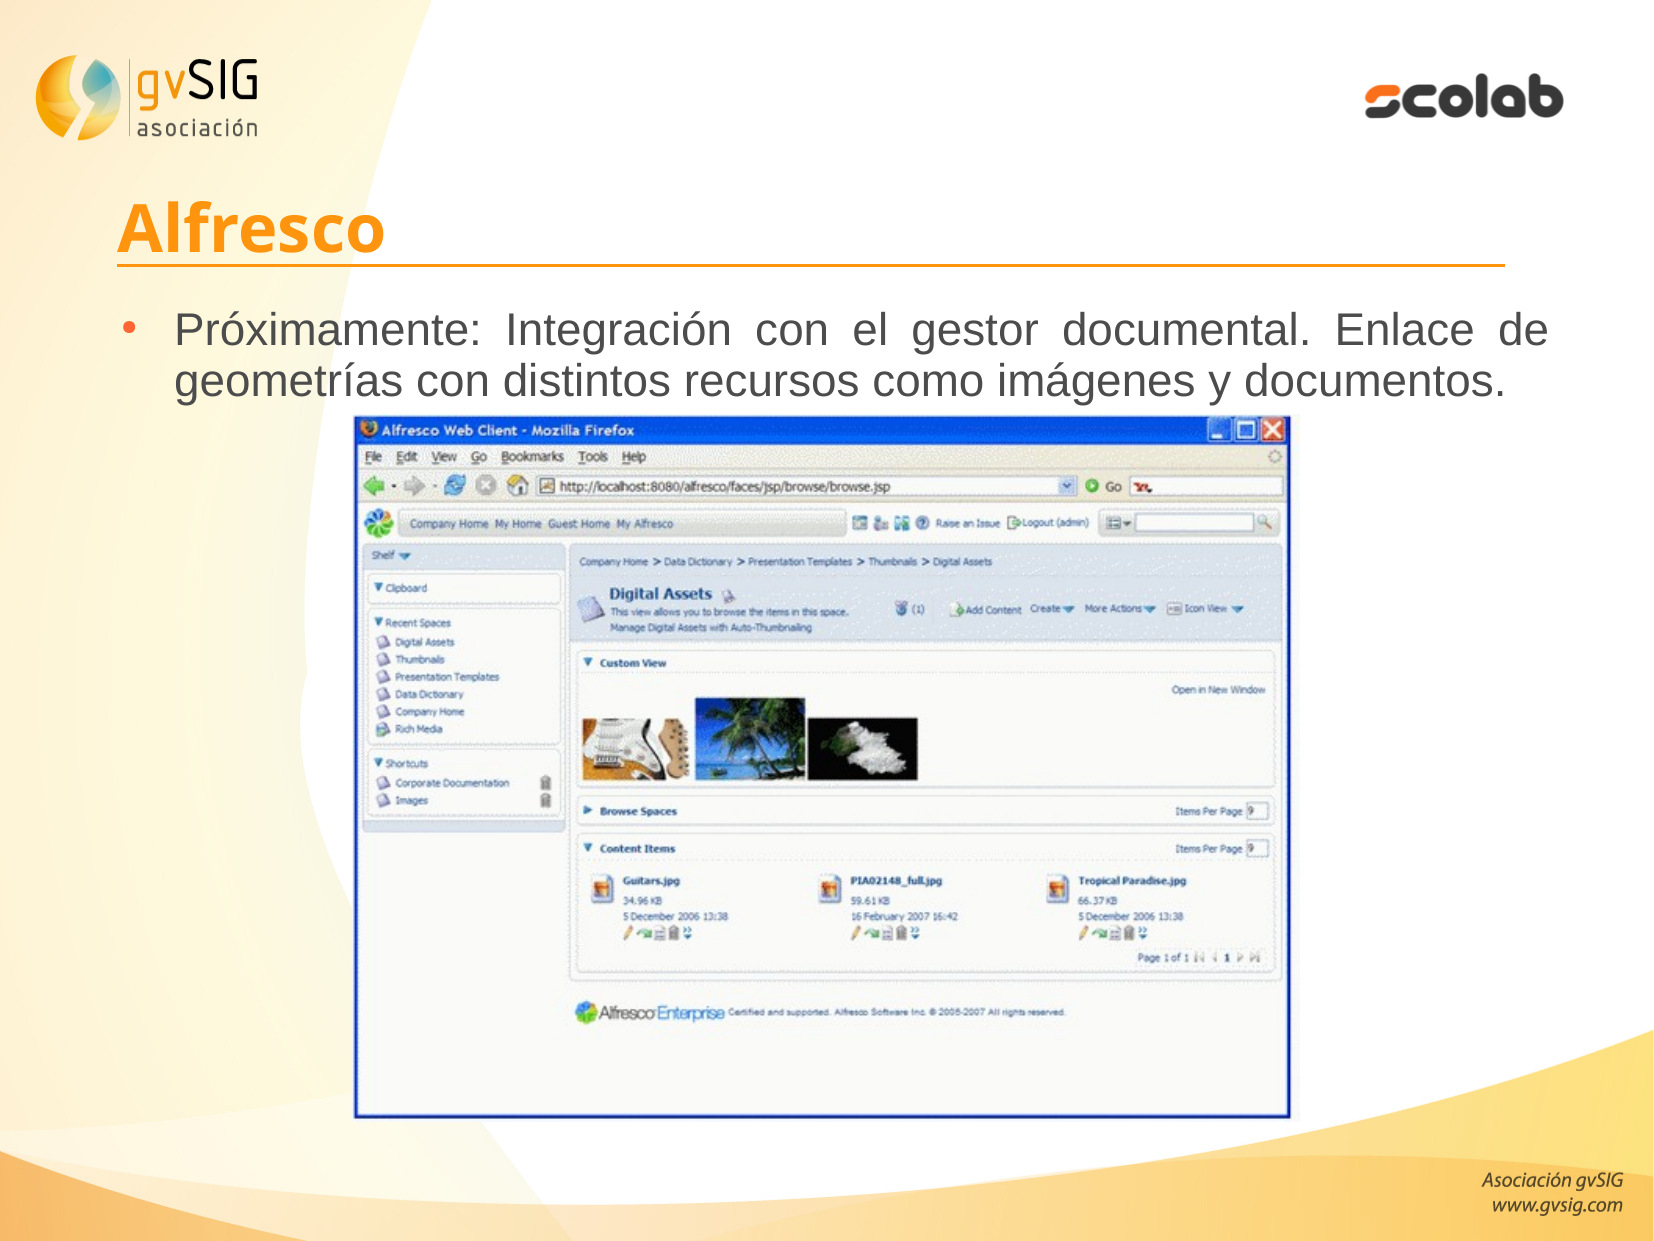

# Alfresco
Próximamente: Integración con el gestor documental. Enlace de geometrías con distintos recursos como imágenes y documentos.